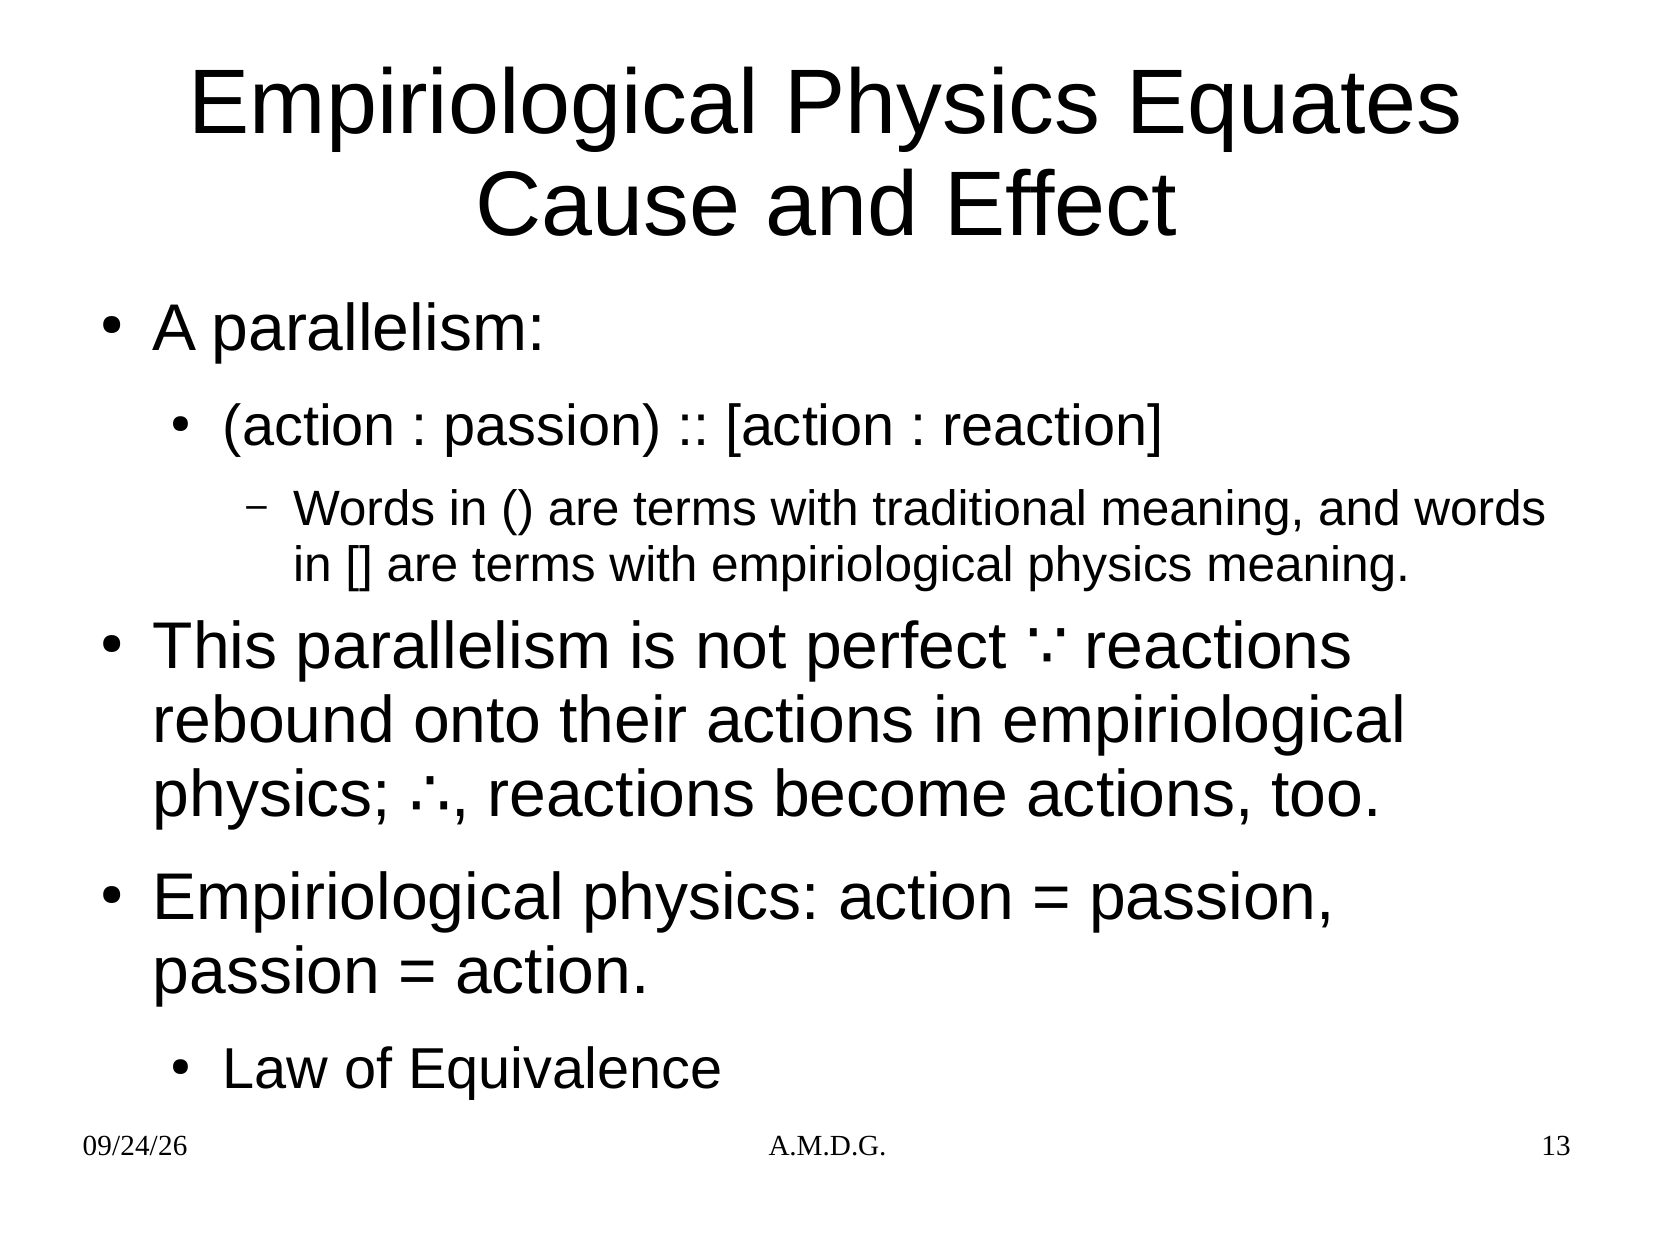

Empiriological Physics Equates Cause and Effect
# A parallelism:
(action : passion) :: [action : reaction]
Words in () are terms with traditional meaning, and words in [] are terms with empiriological physics meaning.
This parallelism is not perfect ∵ reactions rebound onto their actions in empiriological physics; ∴, reactions become actions, too.
Empiriological physics: action = passion, passion = action.
Law of Equivalence
A.M.D.G.
13